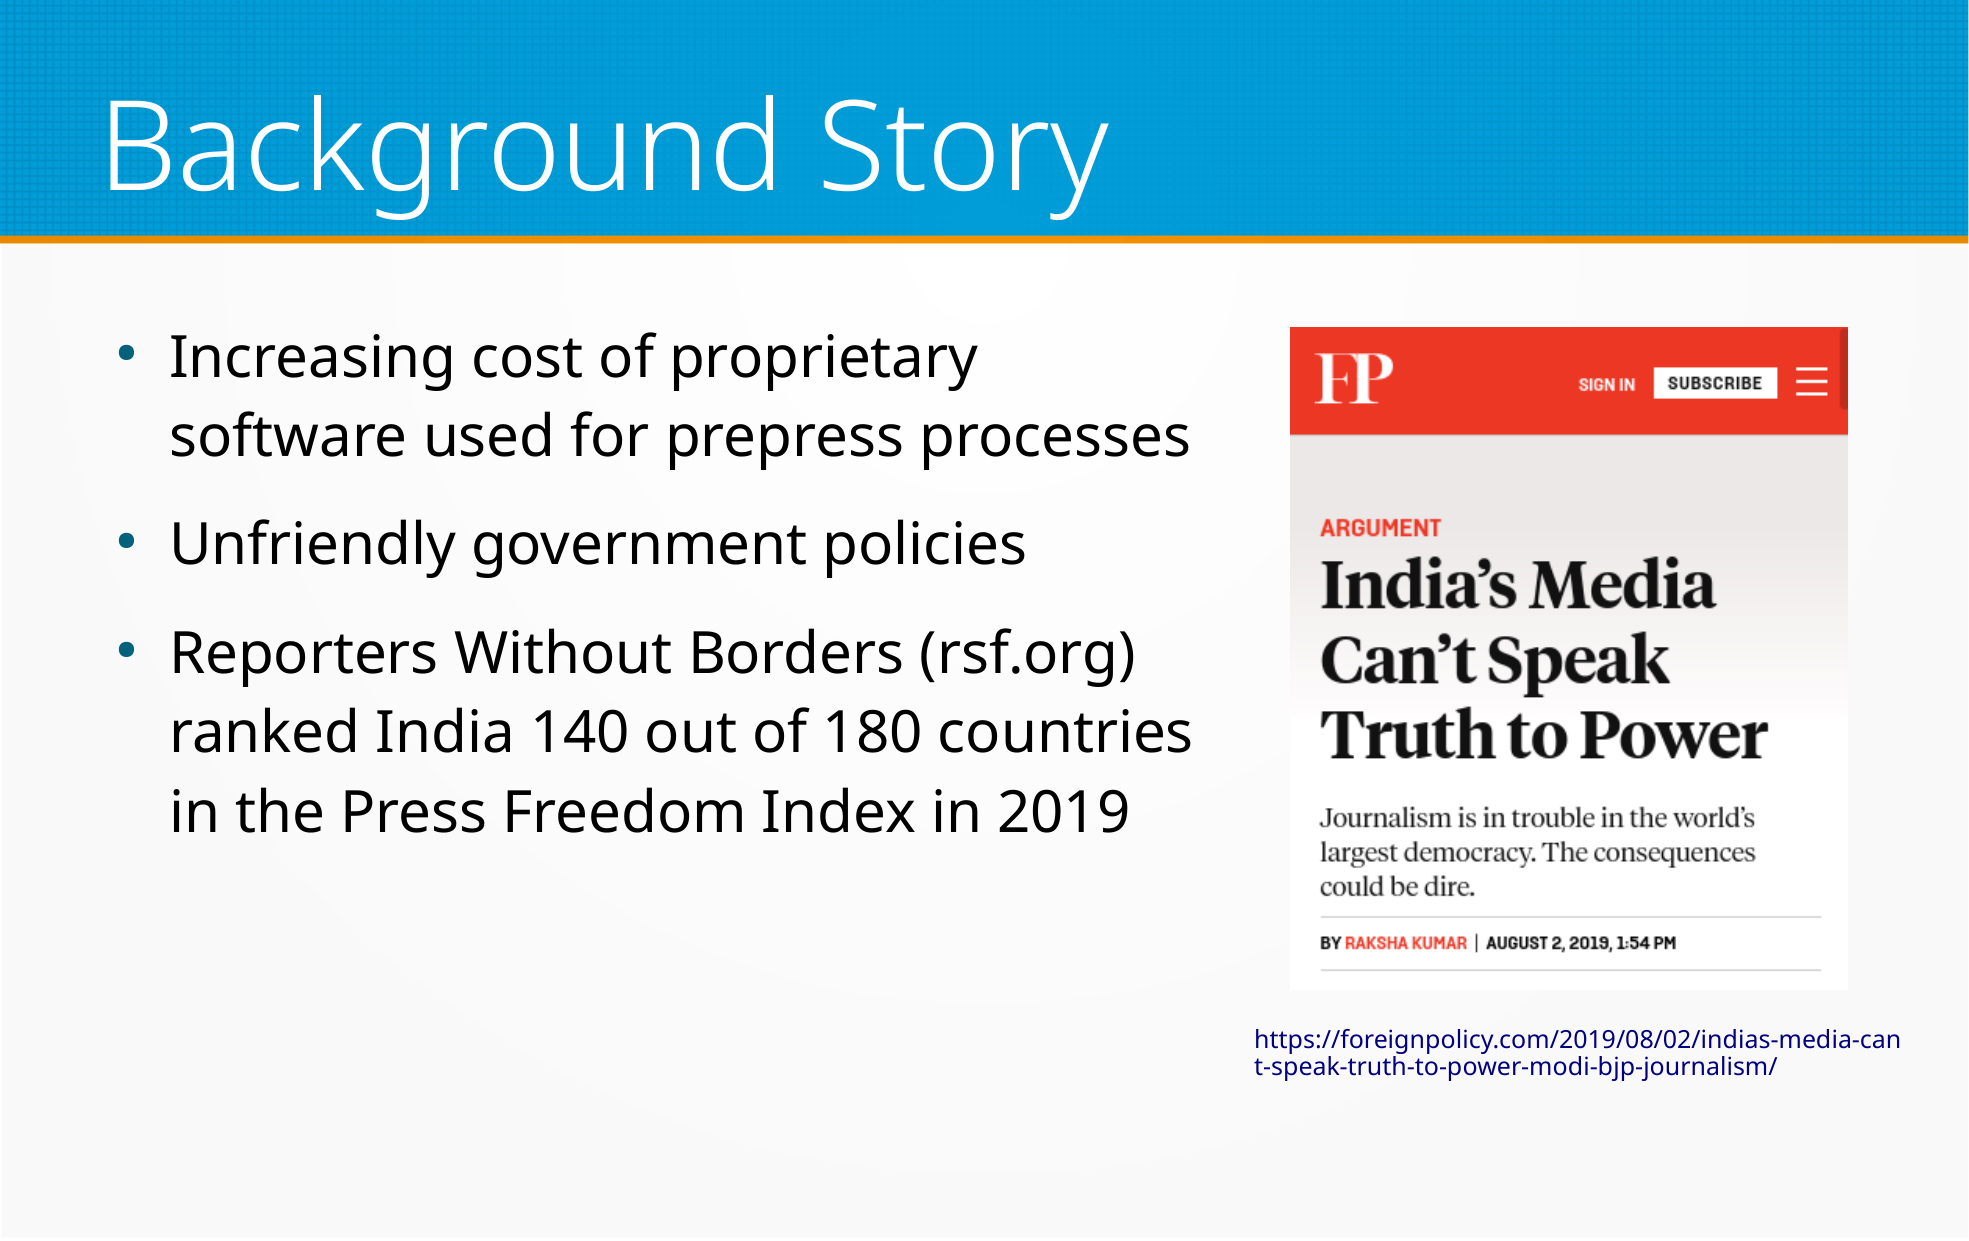

# Background Story
Increasing cost of proprietary software used for prepress processes
Unfriendly government policies
Reporters Without Borders (rsf.org) ranked India 140 out of 180 countries in the Press Freedom Index in 2019
https://foreignpolicy.com/2019/08/02/indias-media-cant-speak-truth-to-power-modi-bjp-journalism/